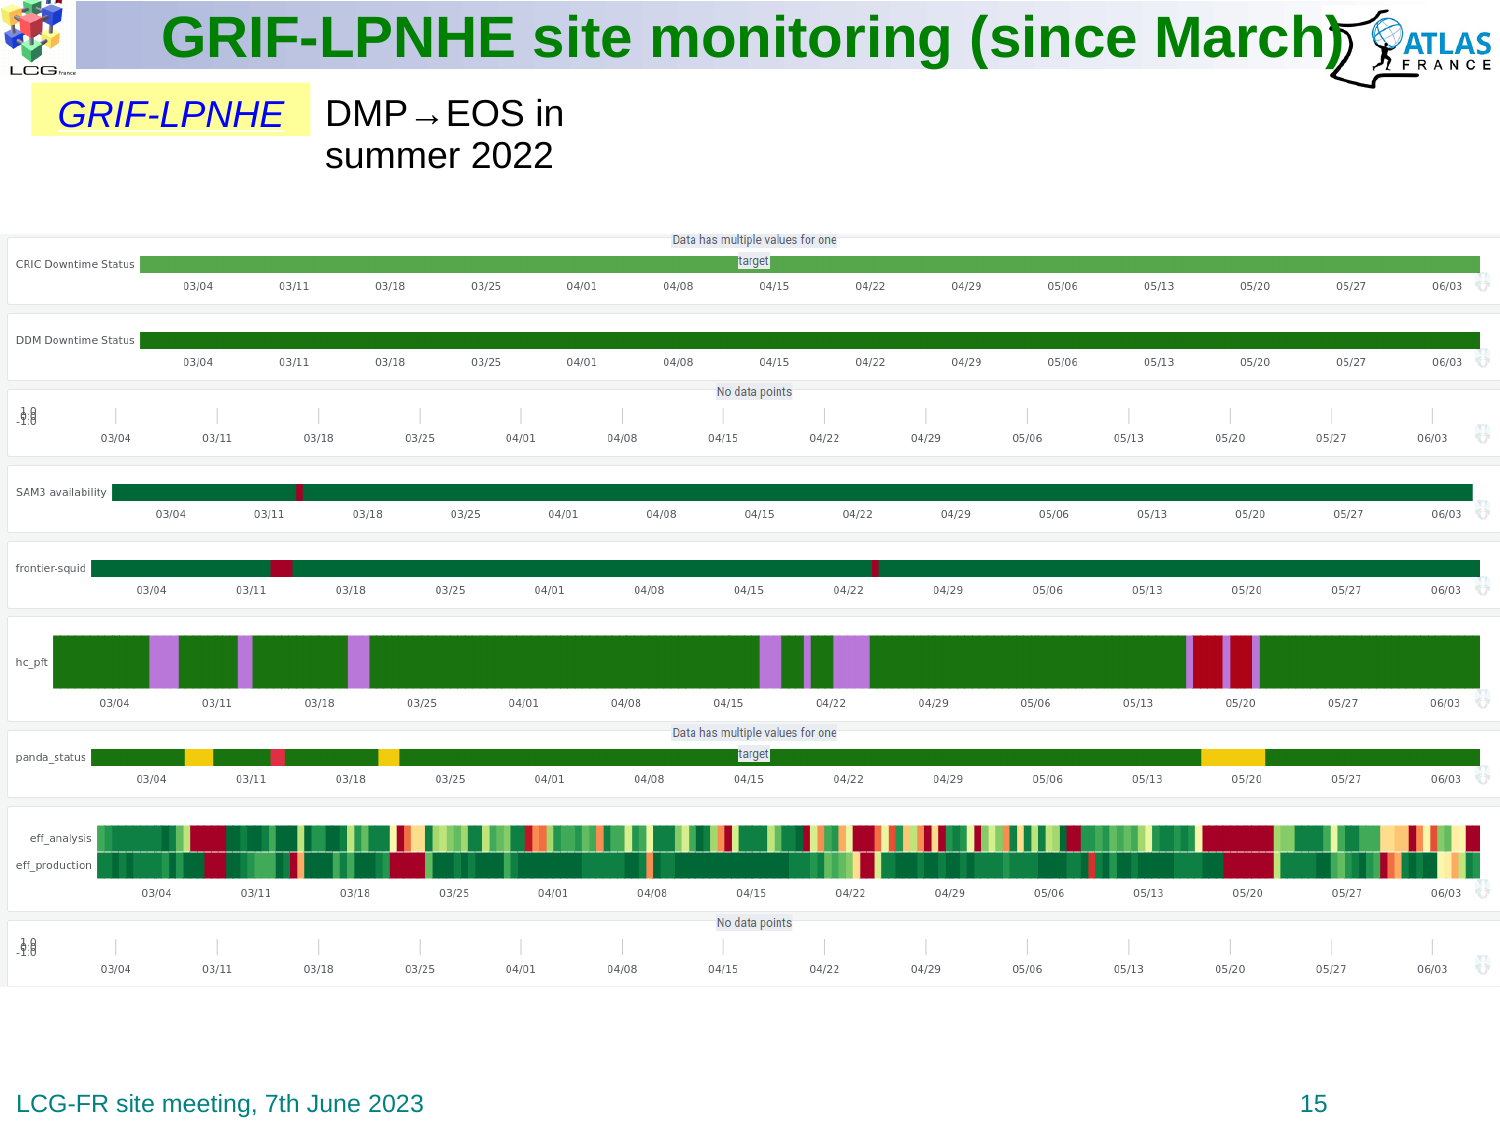

GRIF-LPNHE site monitoring (since March)
GRIF-LPNHE
DMP→EOS in summer 2022